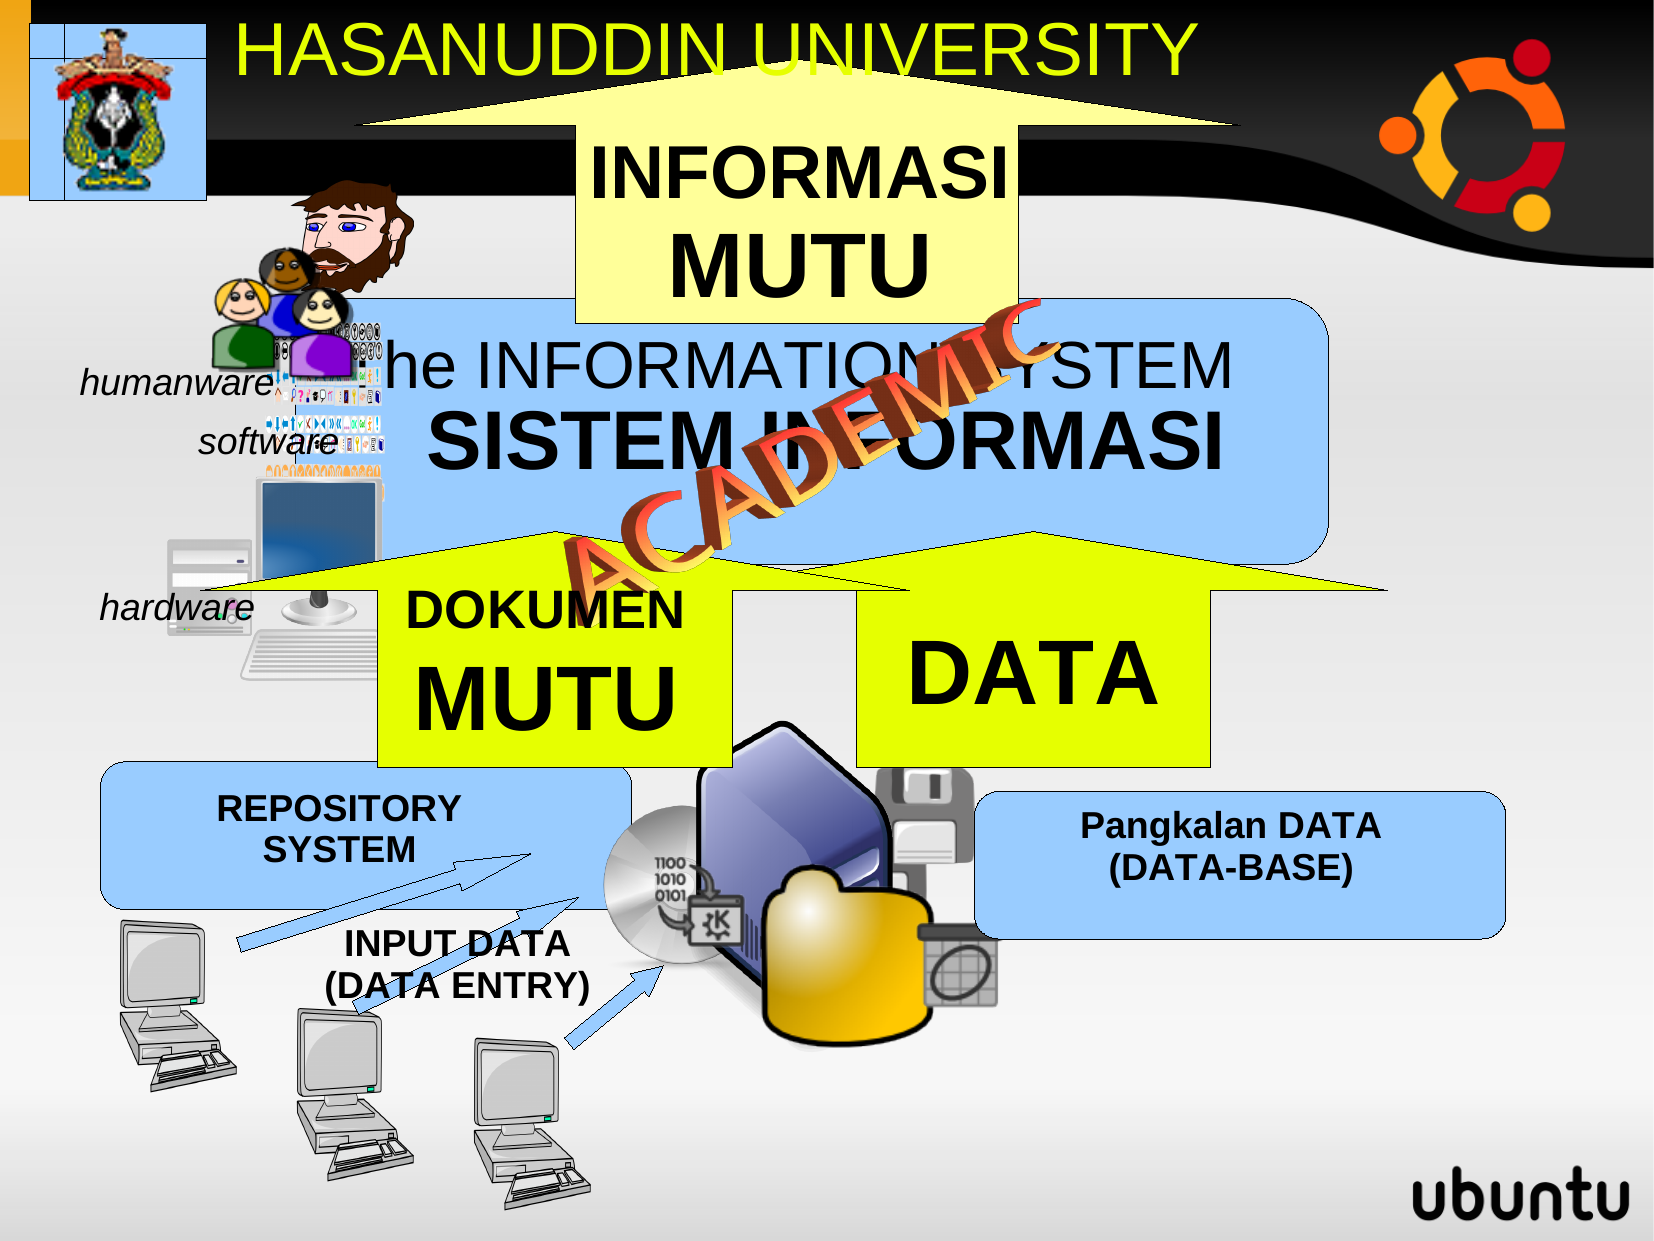

HASANUDDIN UNIVERSITY
INFORMASI
MUTU
# The INFORMATION SYSTEM
humanware
SISTEM INFORMASI
ACADEMIC
software
DOKUMEN MUTU
hardware
DATA
REPOSITORY
SYSTEM
Pangkalan DATA
(DATA-BASE)
INPUT DATA
(DATA ENTRY)